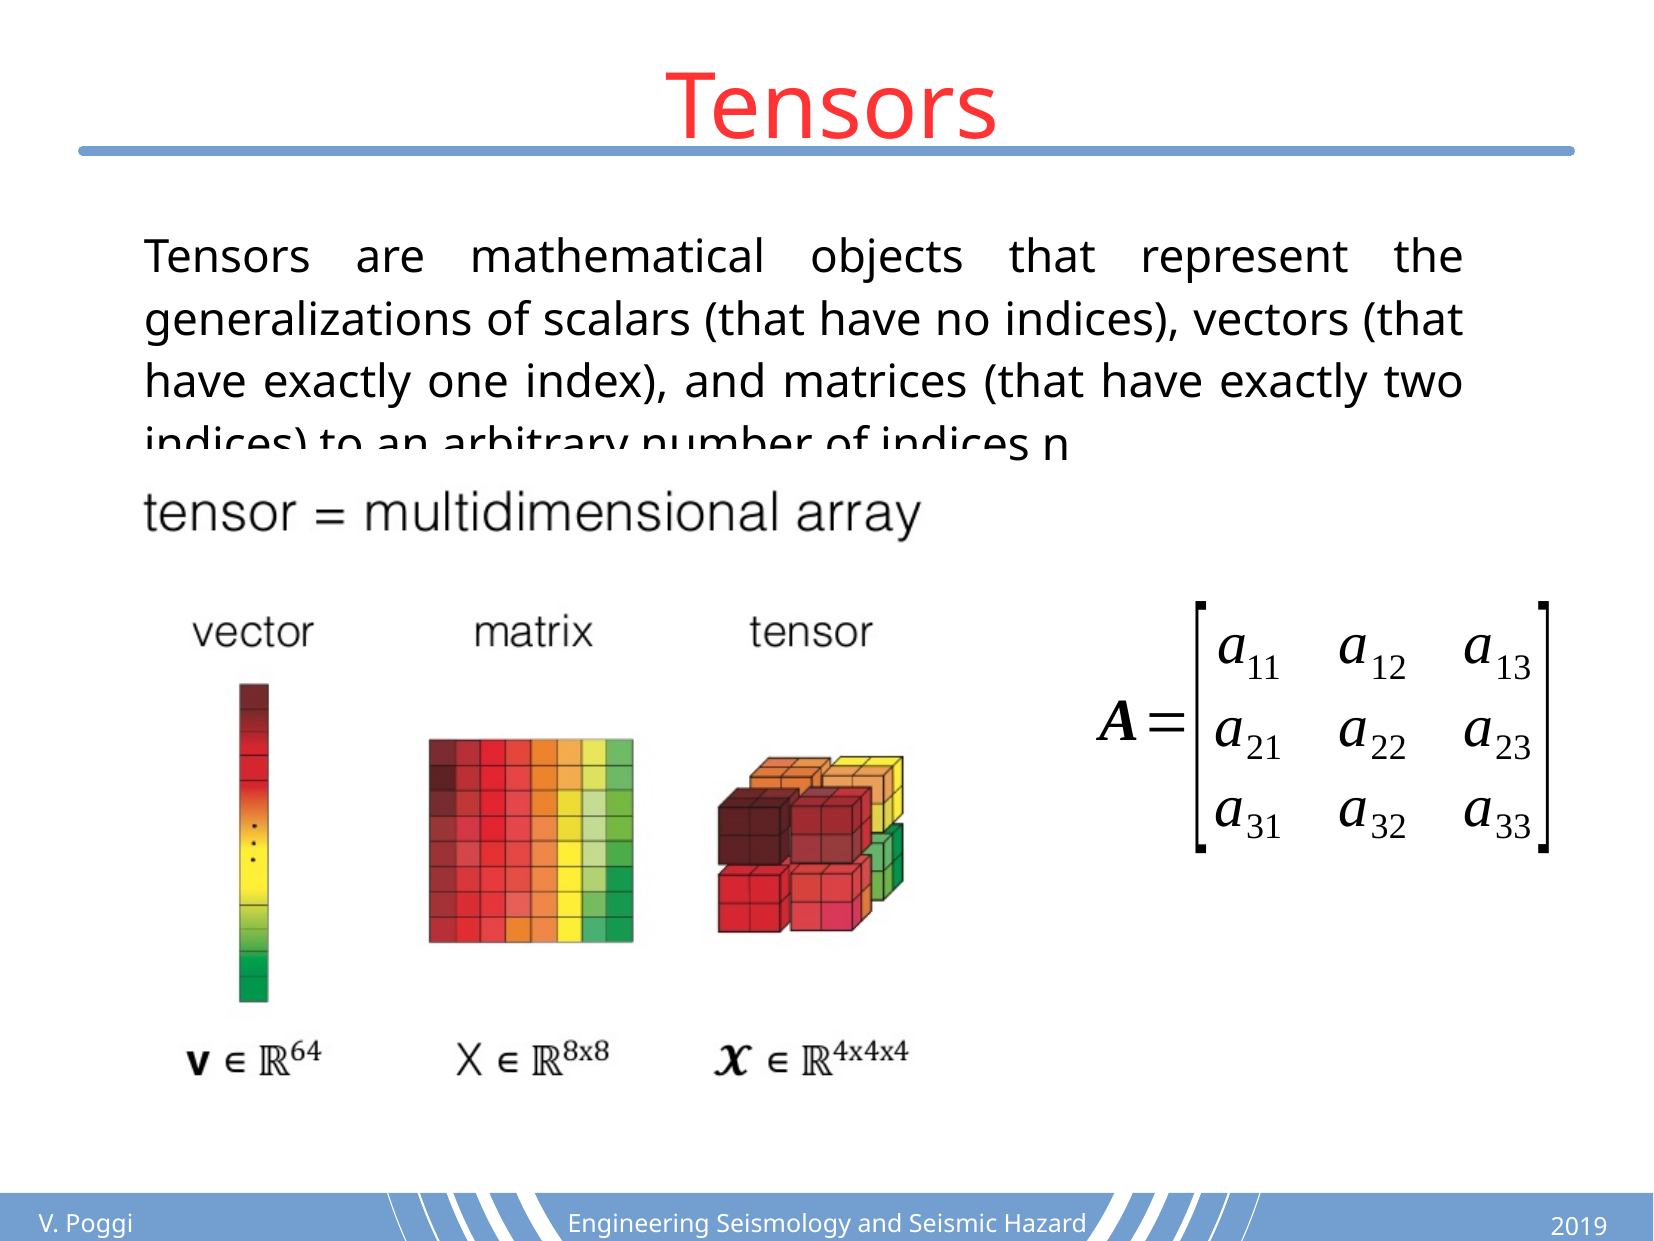

Tensors
Tensors are mathematical objects that represent the generalizations of scalars (that have no indices), vectors (that have exactly one index), and matrices (that have exactly two indices) to an arbitrary number of indices n